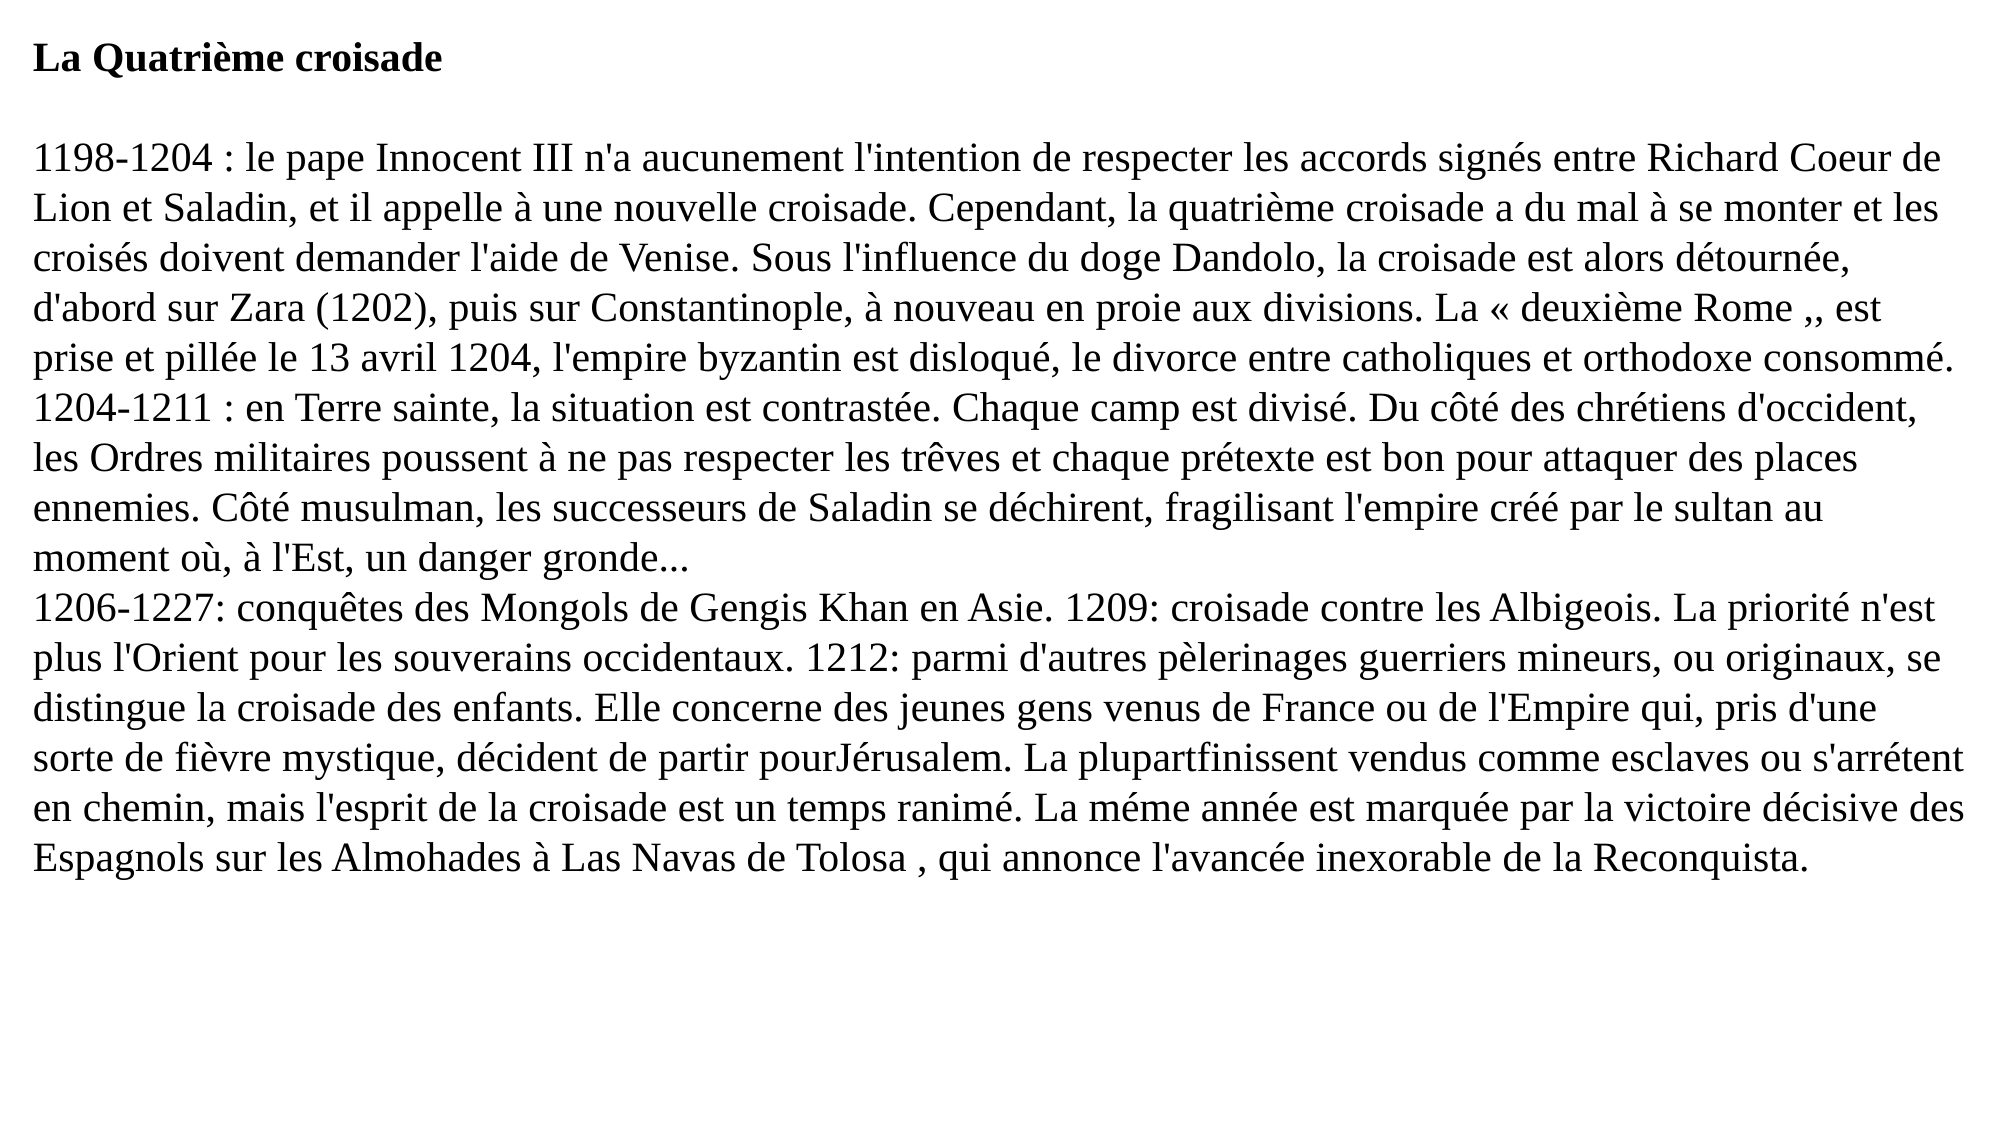

La Quatrième croisade
1198-1204 : le pape Innocent III n'a aucunement l'intention de respecter les accords signés entre Richard Coeur de Lion et Saladin, et il appelle à une nouvelle croisade. Cependant, la quatrième croisade a du mal à se monter et les croisés doivent demander l'aide de Venise. Sous l'influence du doge Dandolo, la croisade est alors détournée, d'abord sur Zara (1202), puis sur Constantinople, à nouveau en proie aux divisions. La « deuxième Rome ,, est prise et pillée le 13 avril 1204, l'empire byzantin est disloqué, le divorce entre catholiques et orthodoxe consommé. 1204-1211 : en Terre sainte, la situation est contrastée. Chaque camp est divisé. Du côté des chrétiens d'occident, les Ordres militaires poussent à ne pas respecter les trêves et chaque prétexte est bon pour attaquer des places ennemies. Côté musulman, les successeurs de Saladin se déchirent, fragilisant l'empire créé par le sultan au moment où, à l'Est, un danger gronde...
1206-1227: conquêtes des Mongols de Gengis Khan en Asie. 1209: croisade contre les Albigeois. La priorité n'est plus l'Orient pour les souverains occidentaux. 1212: parmi d'autres pèlerinages guerriers mineurs, ou originaux, se distingue la croisade des enfants. Elle concerne des jeunes gens venus de France ou de l'Empire qui, pris d'une sorte de fièvre mystique, décident de partir pourJérusalem. La plupartfinissent vendus comme esclaves ou s'arrétent en chemin, mais l'esprit de la croisade est un temps ranimé. La méme année est marquée par la victoire décisive des Espagnols sur les Almohades à Las Navas de Tolosa , qui annonce l'avancée inexorable de la Reconquista.